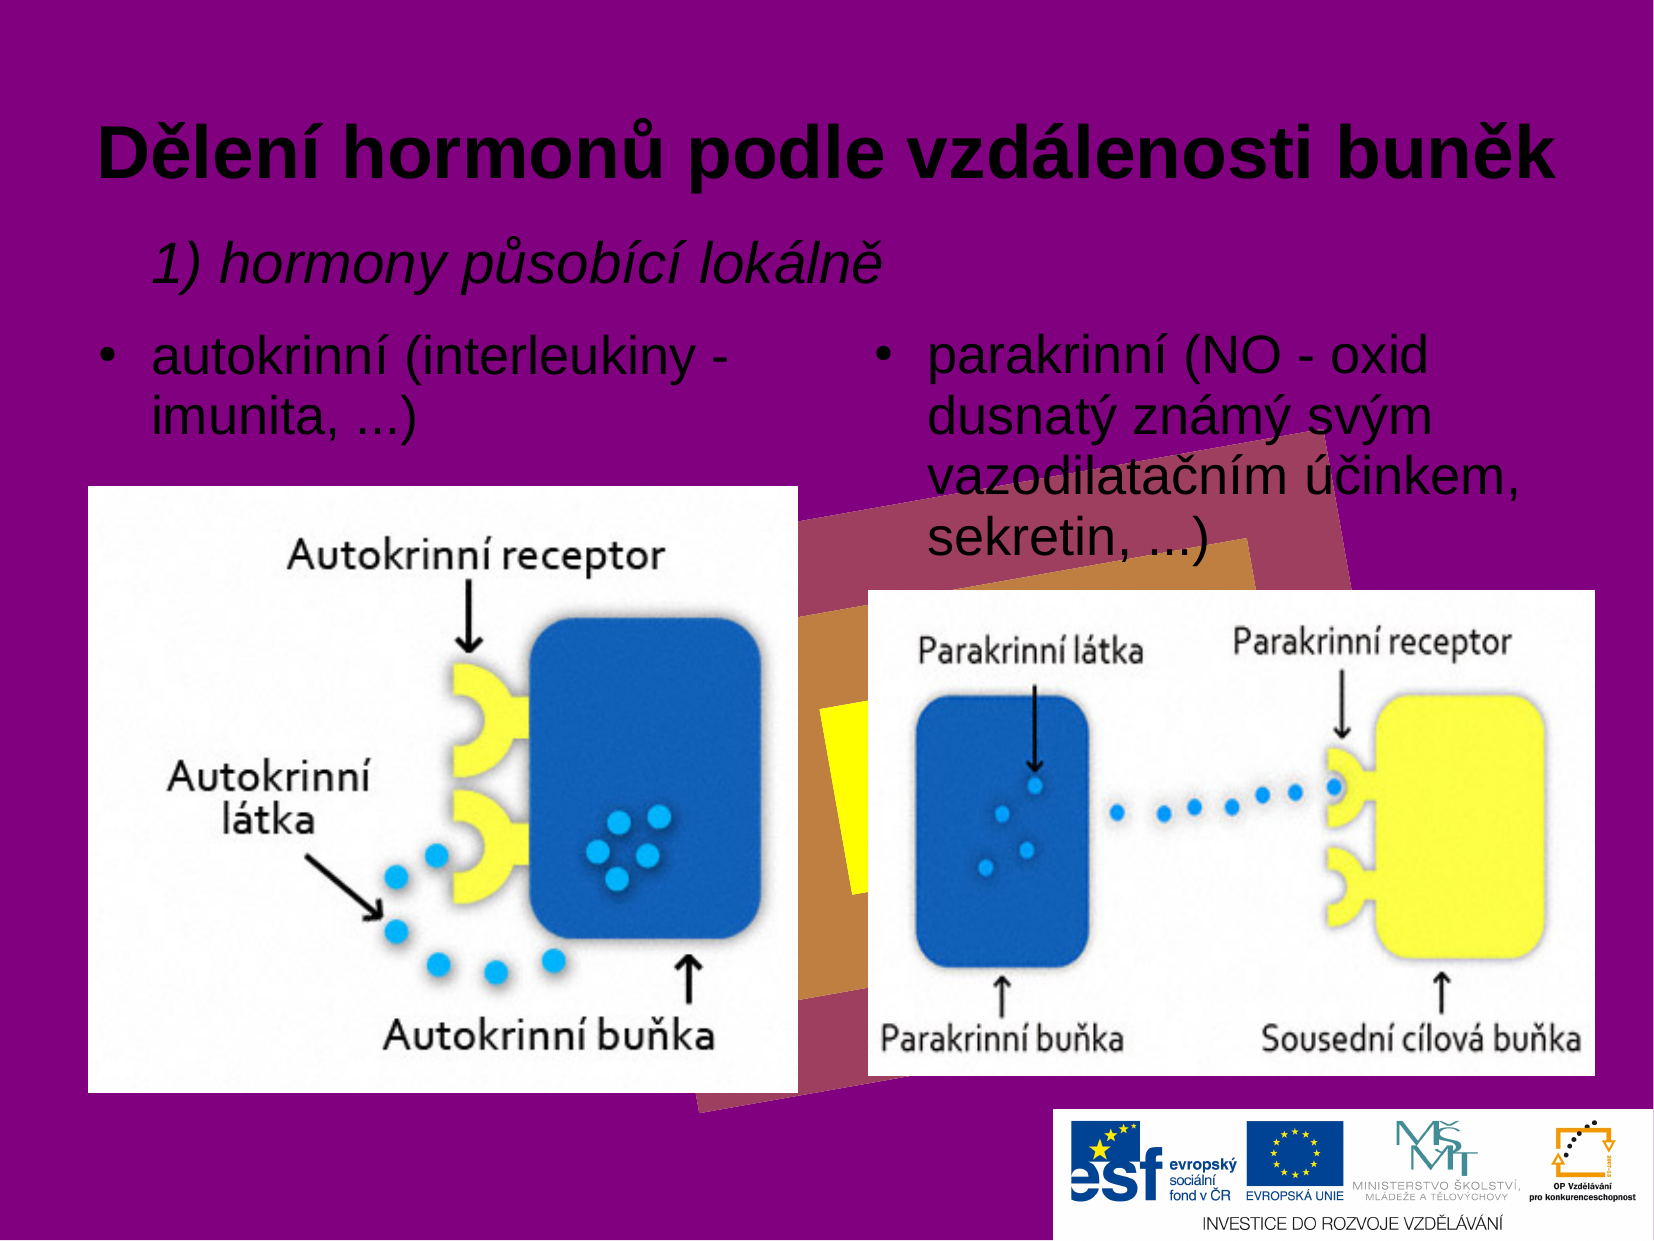

# Dělení hormonů podle vzdálenosti buněk
1) hormony působící lokálně
autokrinní (interleukiny - imunita, ...)
parakrinní (NO - oxid dusnatý známý svým vazodilatačním účinkem, sekretin, ...)